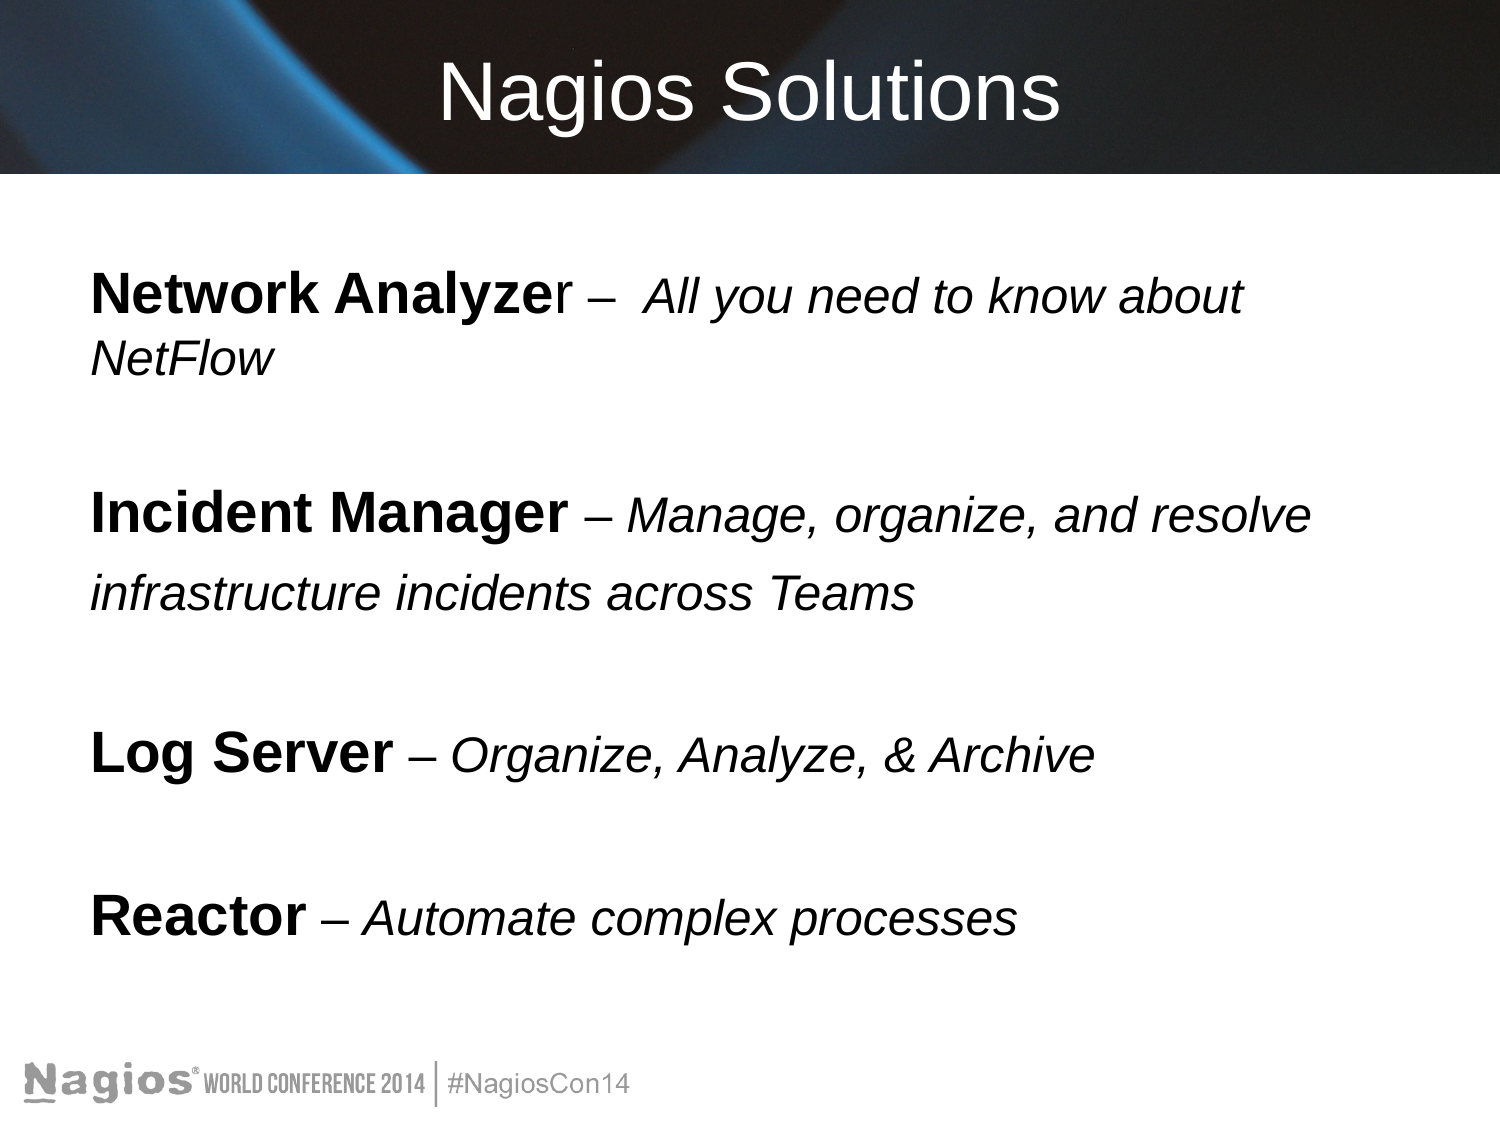

# Nagios Solutions
Network Analyzer – All you need to know about NetFlow
Incident Manager – Manage, organize, and resolve
infrastructure incidents across Teams
Log Server – Organize, Analyze, & Archive
Reactor – Automate complex processes